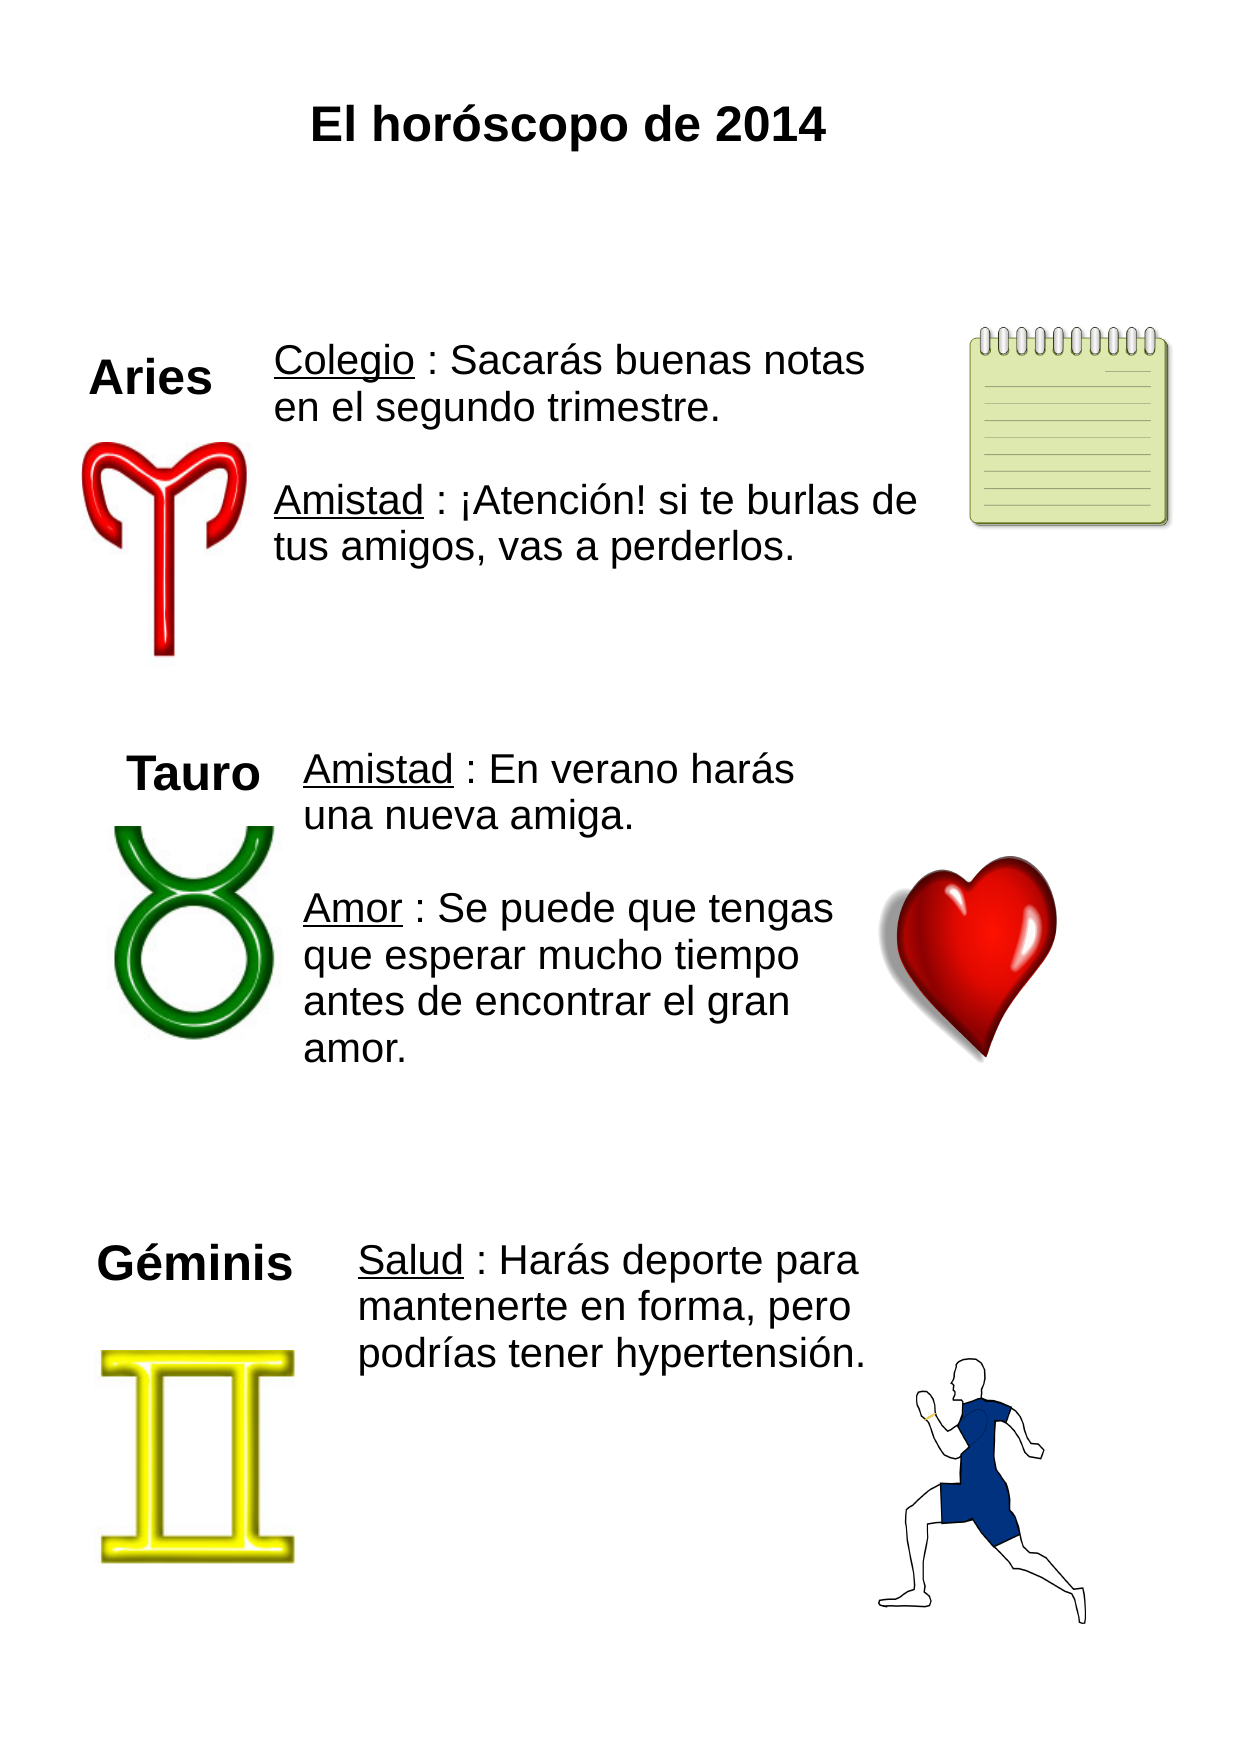

El horóscopo de 2014
Colegio : Sacarás buenas notas en el segundo trimestre.
Amistad : ¡Atención! si te burlas de tus amigos, vas a perderlos.
Aries
Tauro
Amistad : En verano harás una nueva amiga.
Amor : Se puede que tengas que esperar mucho tiempo antes de encontrar el gran amor.
Géminis
Salud : Harás deporte para mantenerte en forma, pero podrías tener hypertensión.